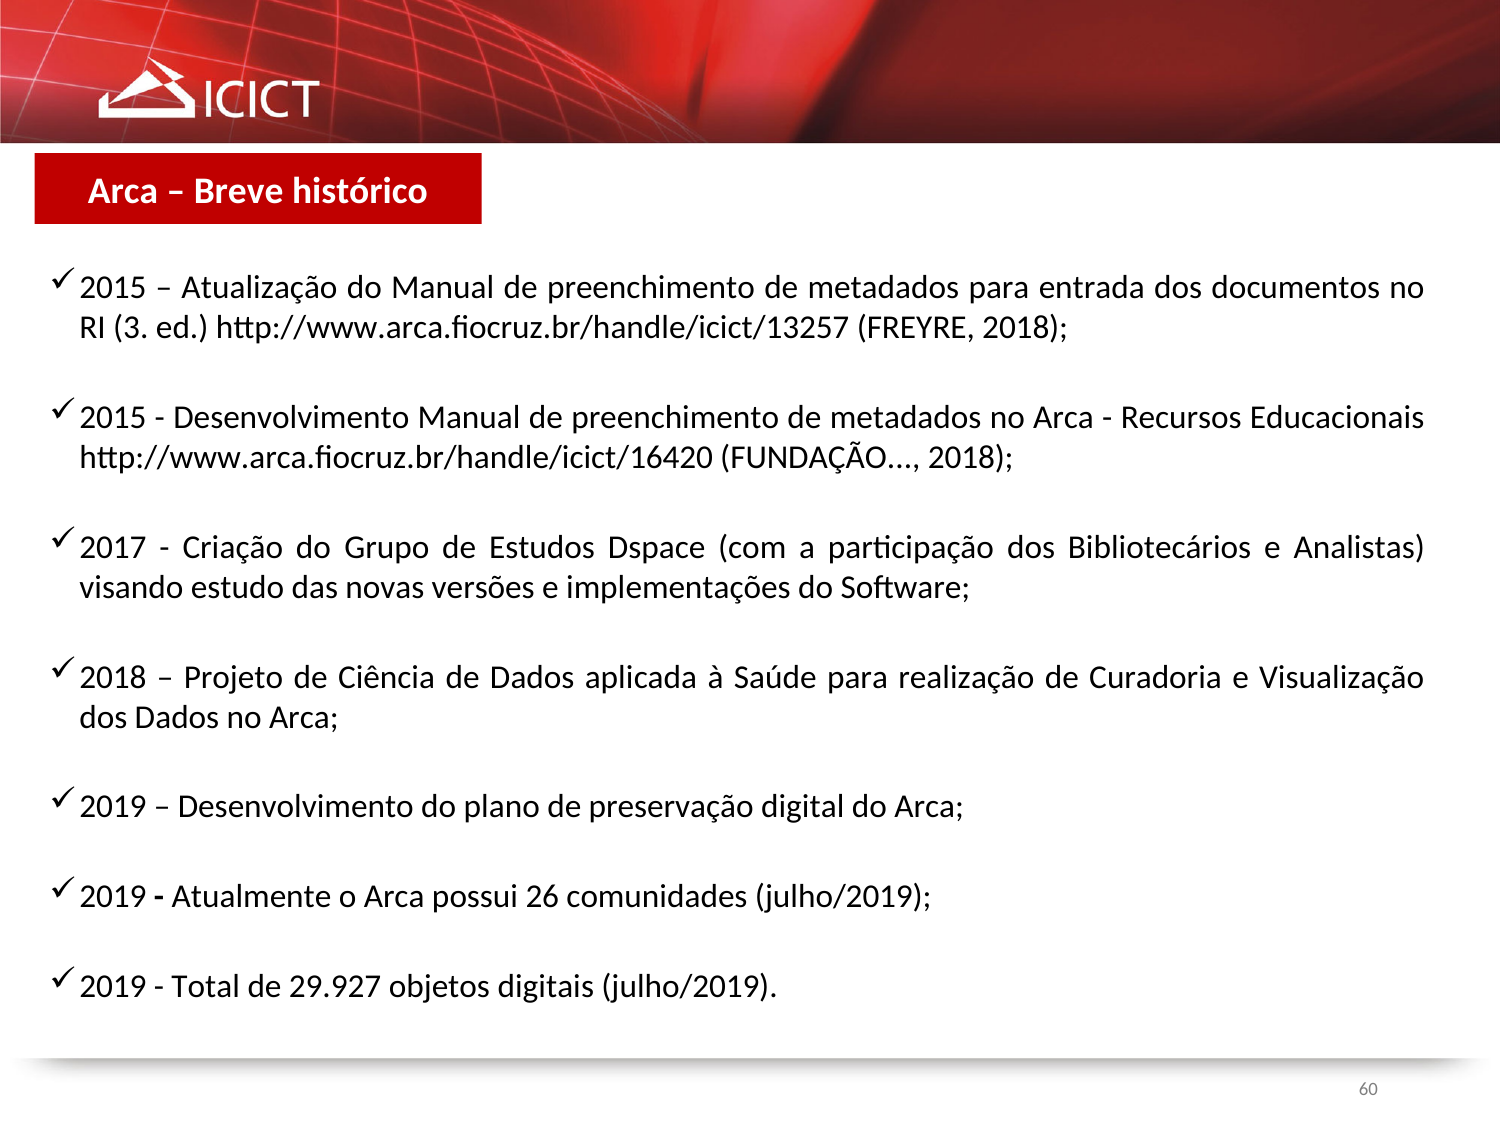

Arca – Breve histórico
2015 – Atualização do Manual de preenchimento de metadados para entrada dos documentos no RI (3. ed.) http://www.arca.fiocruz.br/handle/icict/13257 (FREYRE, 2018);
2015 - Desenvolvimento Manual de preenchimento de metadados no Arca - Recursos Educacionais http://www.arca.fiocruz.br/handle/icict/16420 (FUNDAÇÃO..., 2018);
2017 - Criação do Grupo de Estudos Dspace (com a participação dos Bibliotecários e Analistas) visando estudo das novas versões e implementações do Software;
2018 – Projeto de Ciência de Dados aplicada à Saúde para realização de Curadoria e Visualização dos Dados no Arca;
2019 – Desenvolvimento do plano de preservação digital do Arca;
2019 - Atualmente o Arca possui 26 comunidades (julho/2019);
2019 - Total de 29.927 objetos digitais (julho/2019).